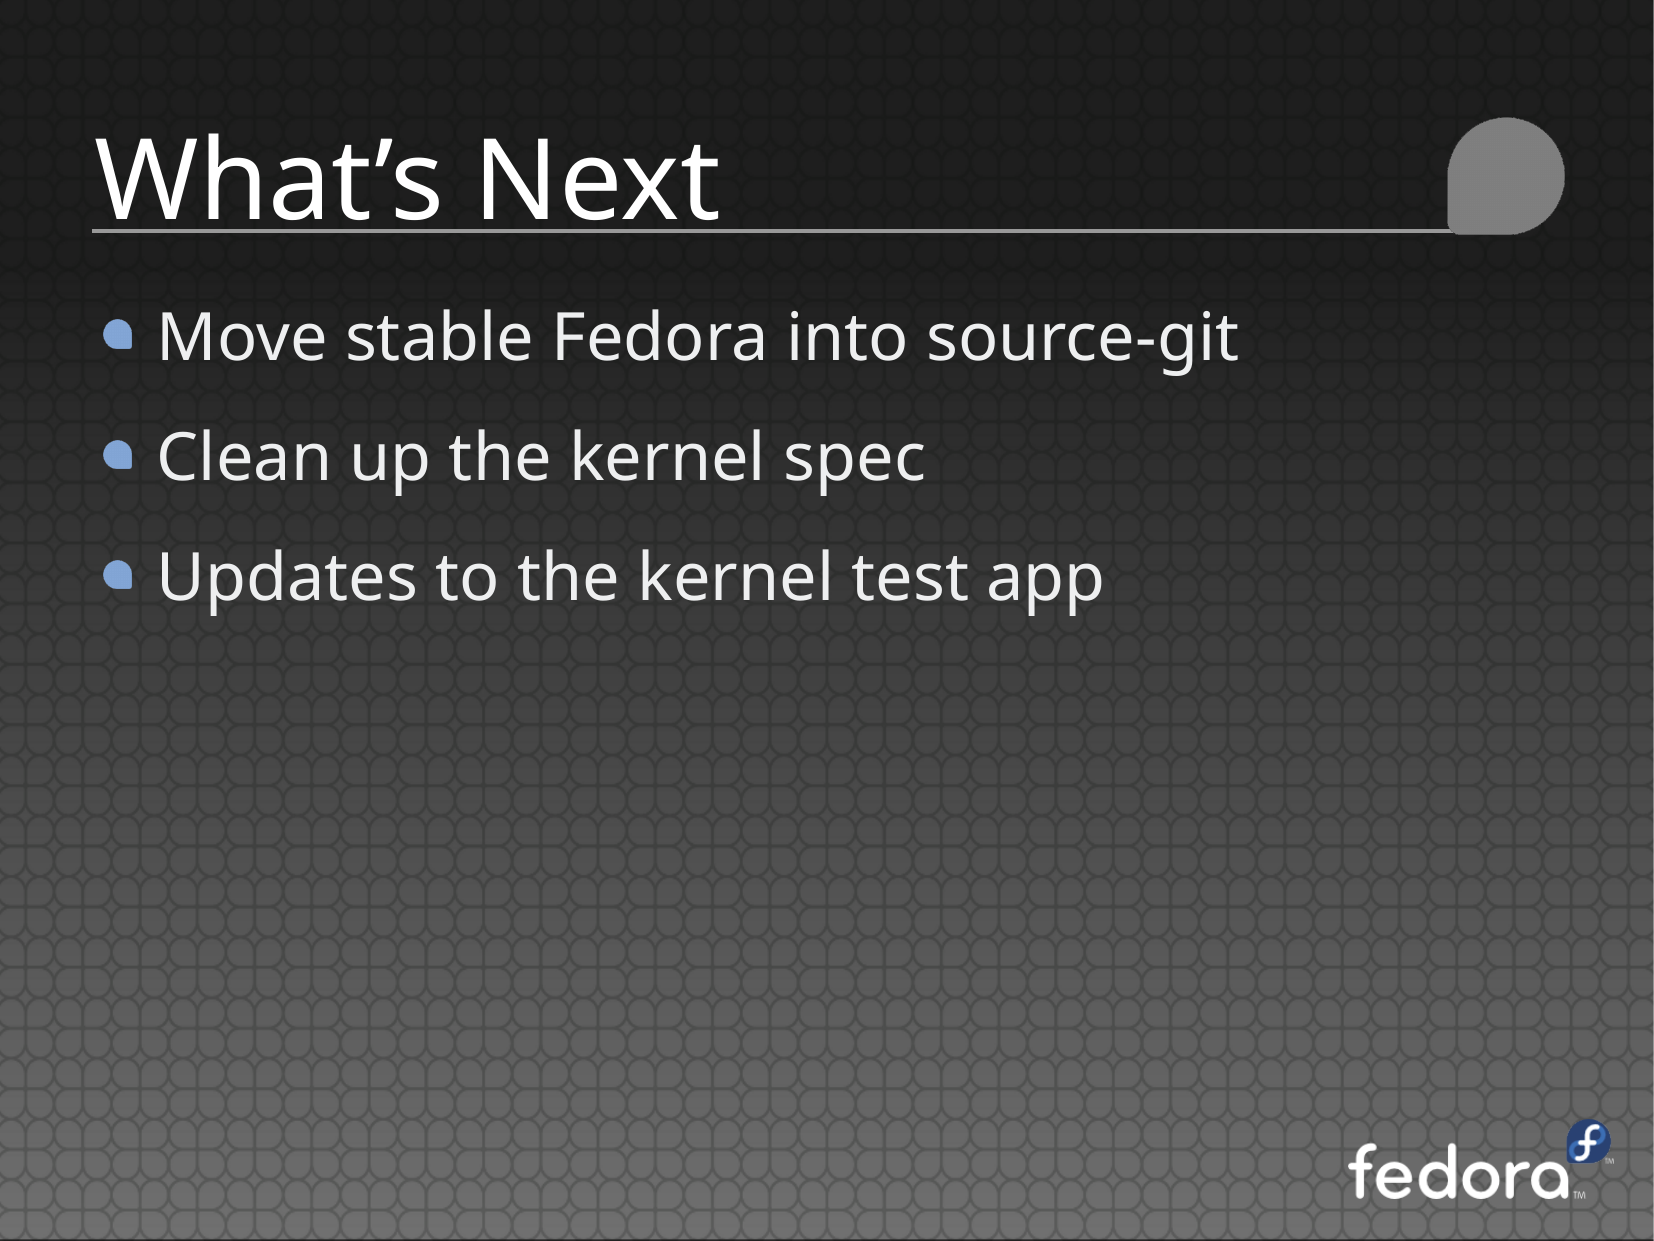

What’s Next
# Move stable Fedora into source-git
Clean up the kernel spec
Updates to the kernel test app